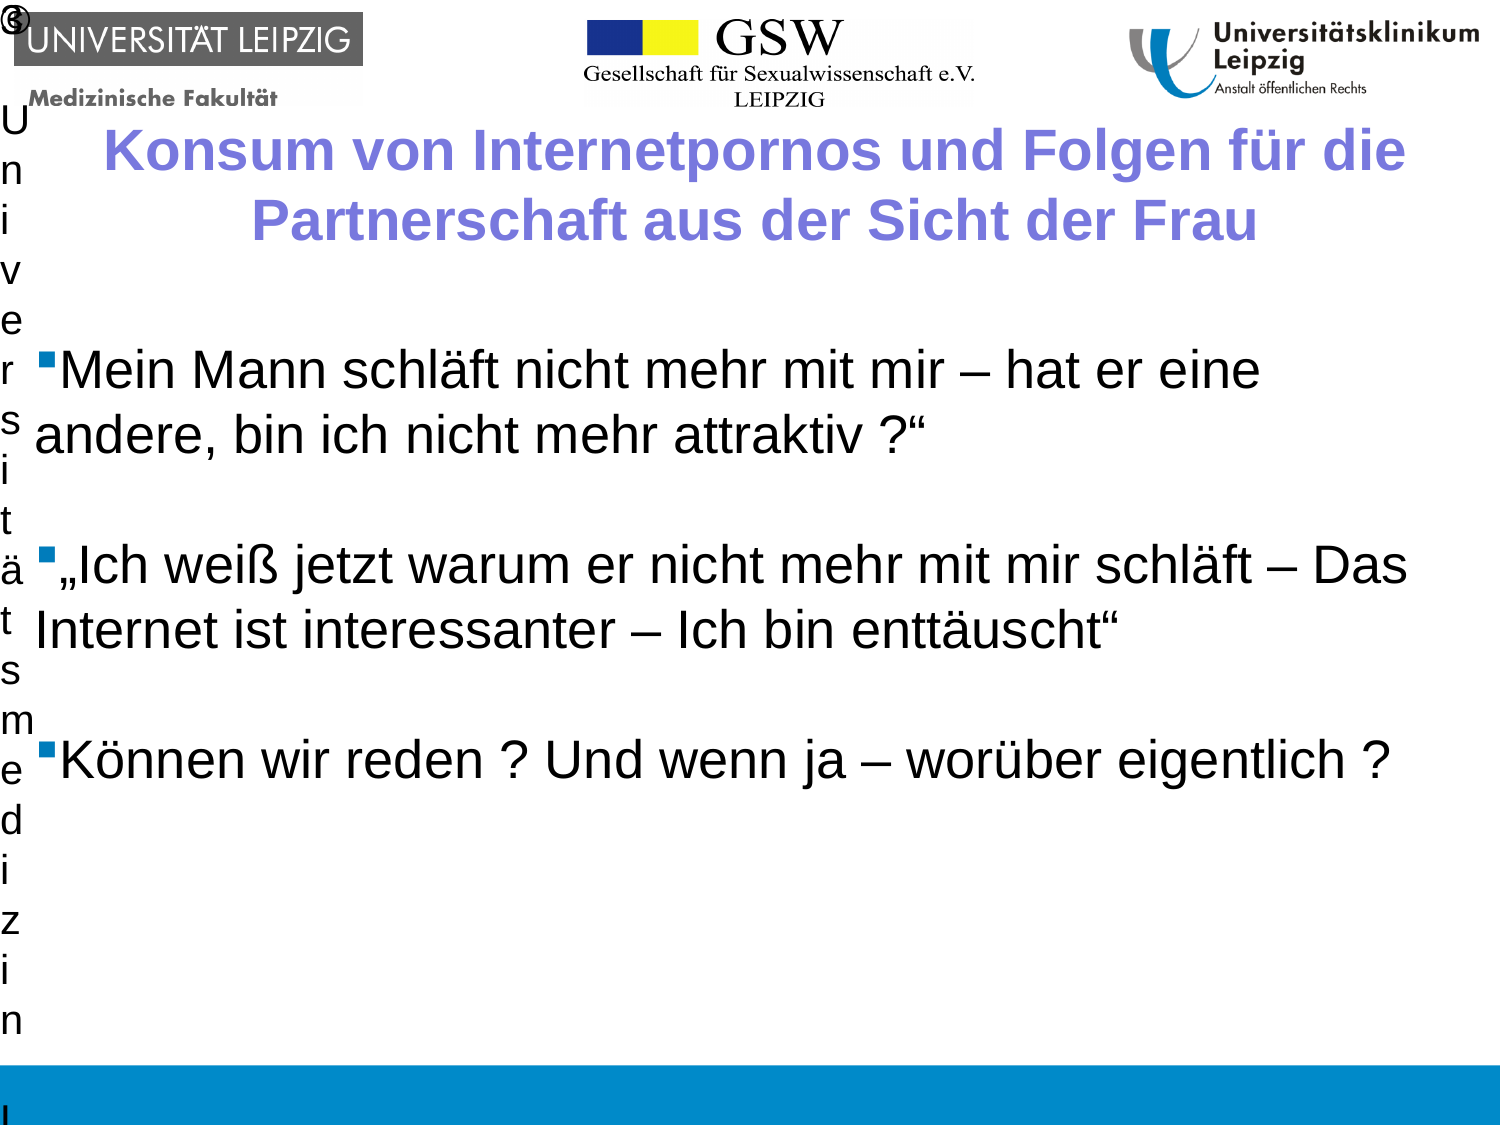

© Universitätsmedizin Leipzig
# Konsum von Internetpornos und Folgen für die Partnerschaft aus der Sicht der Frau
Mein Mann schläft nicht mehr mit mir – hat er eine andere, bin ich nicht mehr attraktiv ?“
„Ich weiß jetzt warum er nicht mehr mit mir schläft – Das Internet ist interessanter – Ich bin enttäuscht“
Können wir reden ? Und wenn ja – worüber eigentlich ?